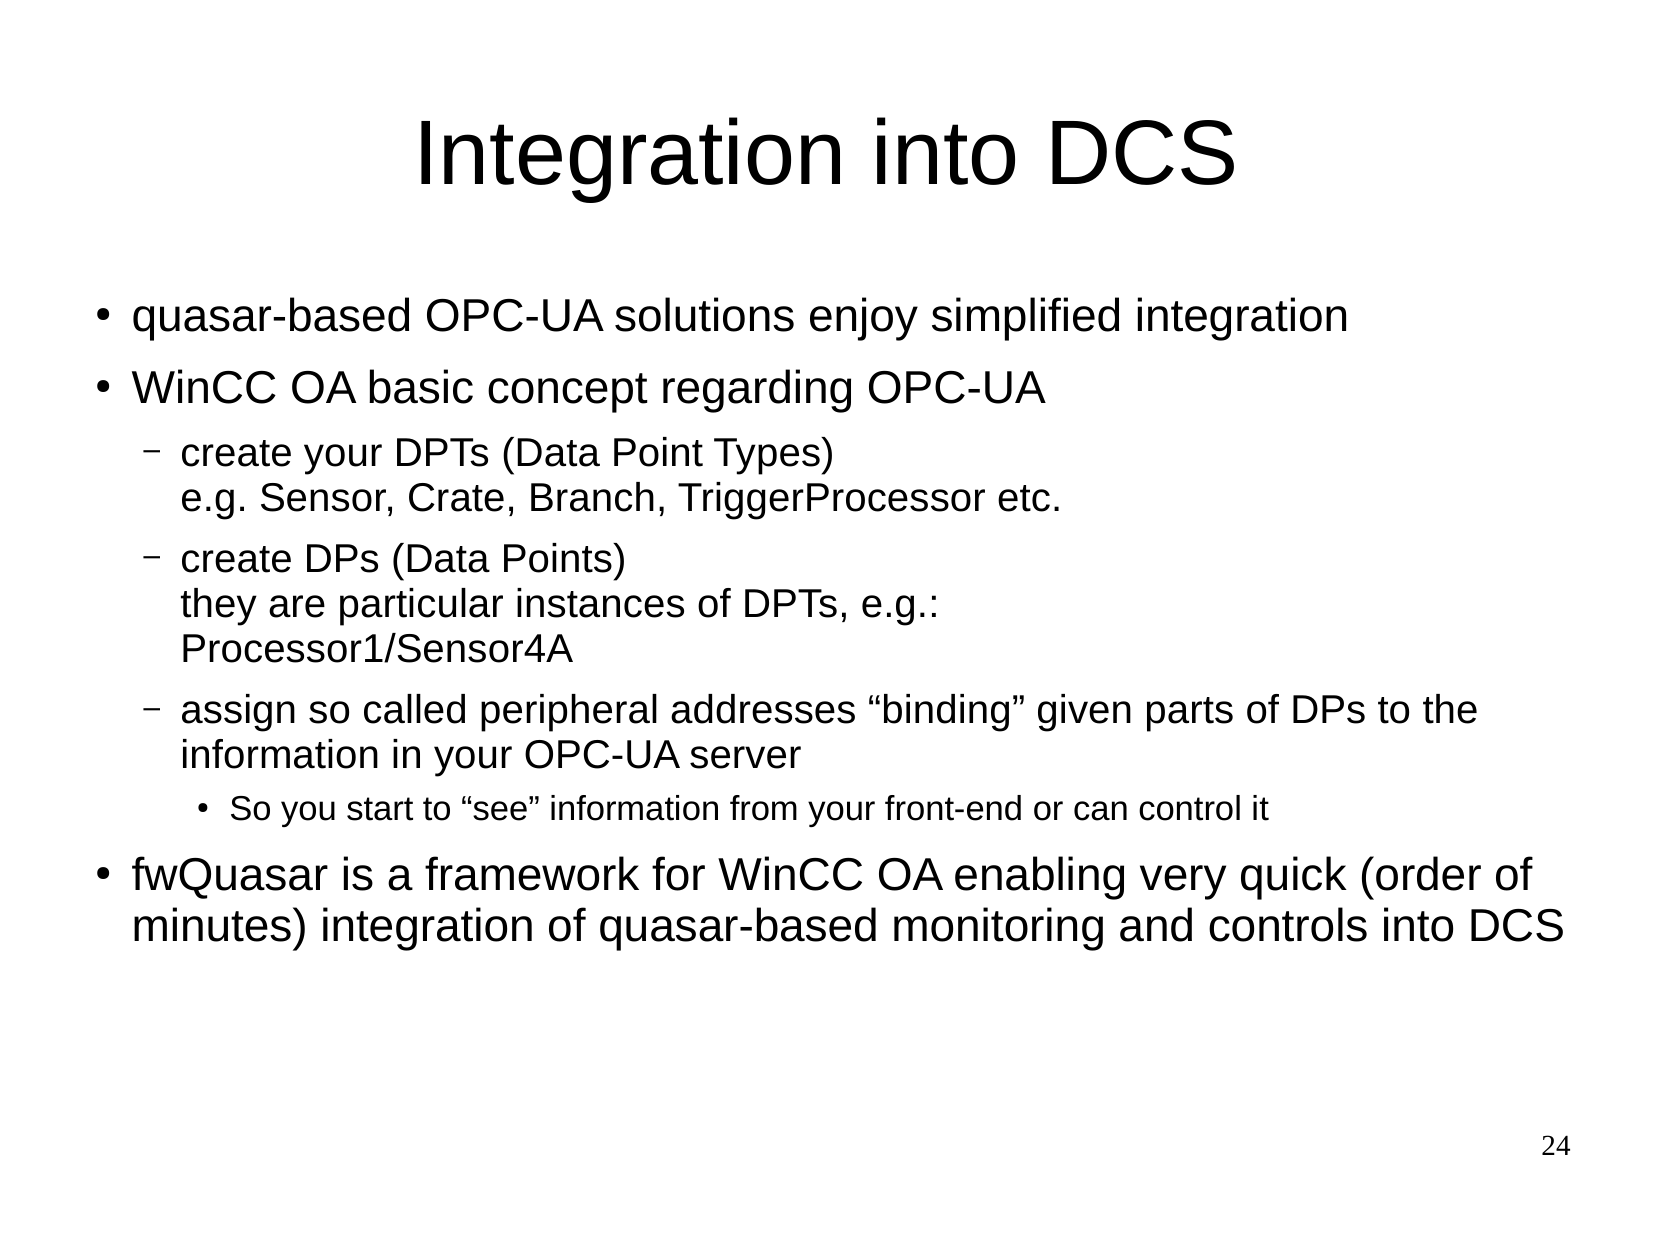

# Integration into DCS
quasar-based OPC-UA solutions enjoy simplified integration
WinCC OA basic concept regarding OPC-UA
create your DPTs (Data Point Types)
e.g. Sensor, Crate, Branch, TriggerProcessor etc.
create DPs (Data Points)
they are particular instances of DPTs, e.g.:
Processor1/Sensor4A
assign so called peripheral addresses “binding” given parts of DPs to the information in your OPC-UA server
So you start to “see” information from your front-end or can control it
fwQuasar is a framework for WinCC OA enabling very quick (order of minutes) integration of quasar-based monitoring and controls into DCS
24